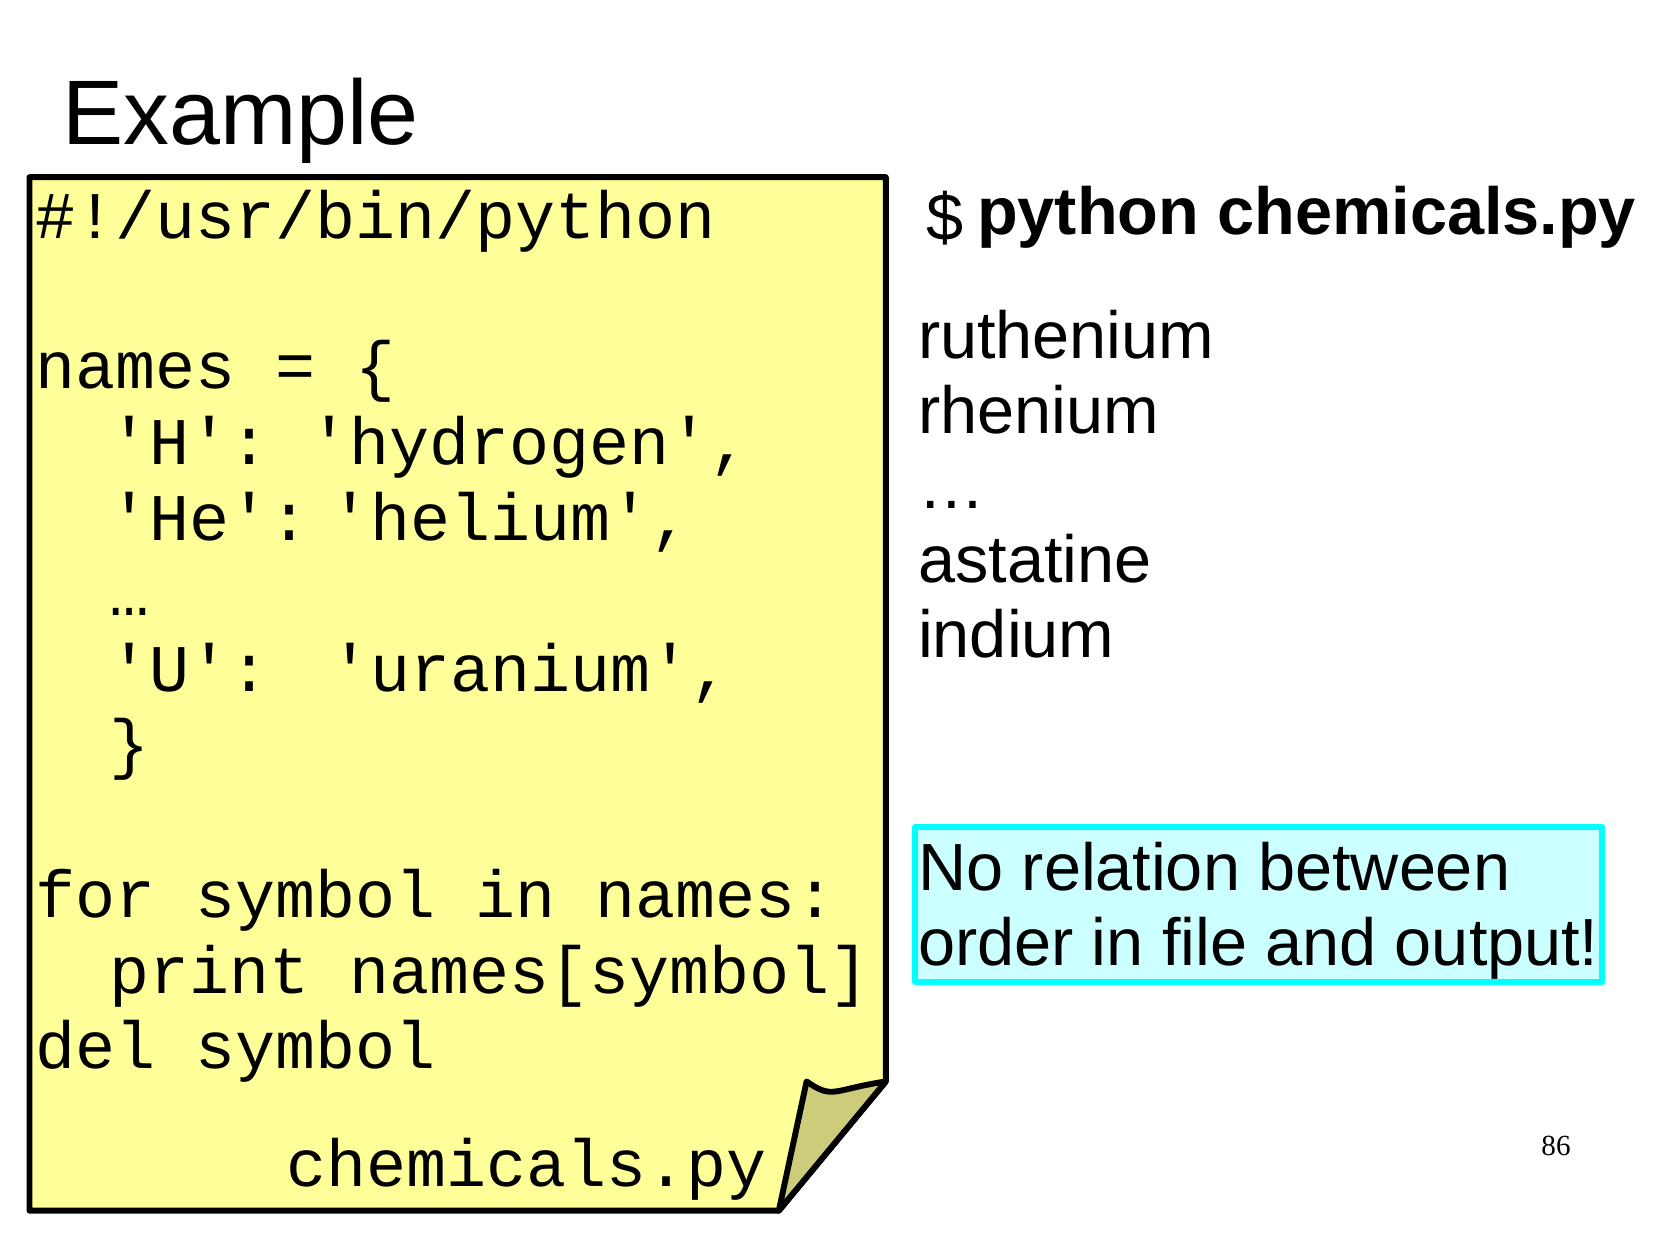

Example
python chemicals.py
#!/usr/bin/python
names = {
	'H': 'hydrogen',
	'He':	'helium',
	…
	'U':	'uranium',
	}
for symbol in names:
	print names[symbol]
del symbol
$
ruthenium
rhenium
…
astatine
indium
No relation between
order in file and output!
chemicals.py
86